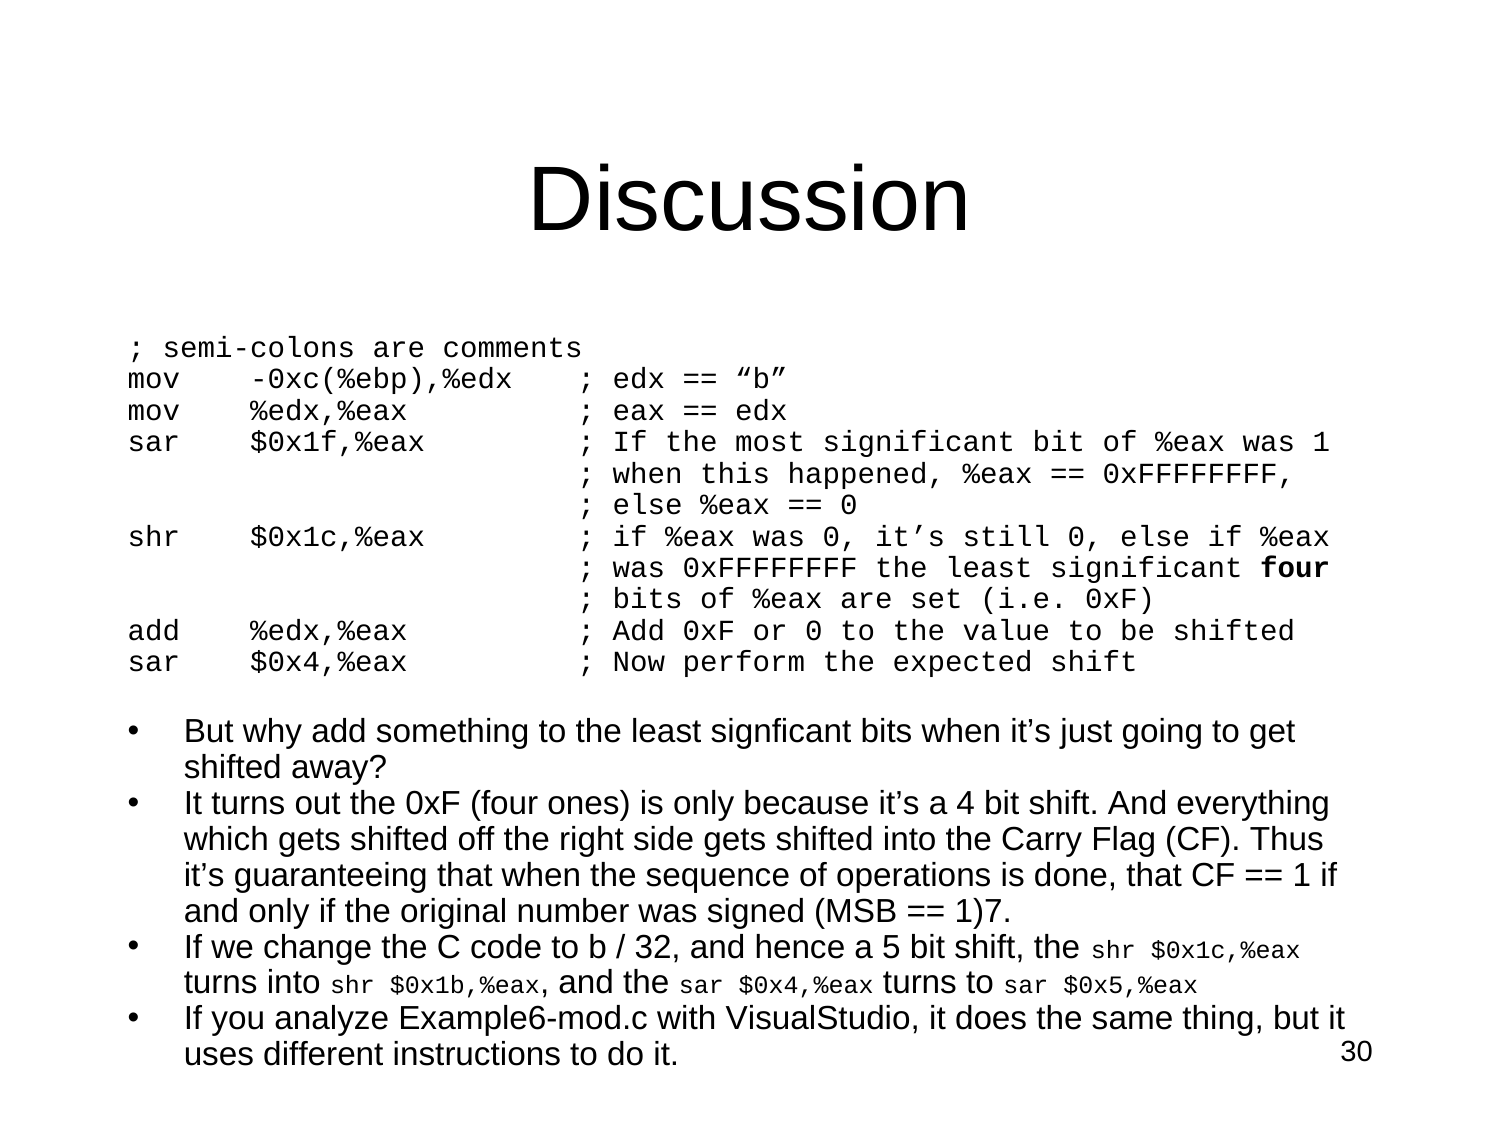

# Discussion
; semi-colons are comments
mov -0xc(%ebp),%edx	; edx == “b”
mov %edx,%eax		; eax == edx
sar $0x1f,%eax		; If the most significant bit of %eax was 1
				; when this happened, %eax == 0xFFFFFFFF,
				; else %eax == 0
shr $0x1c,%eax		; if %eax was 0, it’s still 0, else if %eax
				; was 0xFFFFFFFF the least significant four
				; bits of %eax are set (i.e. 0xF)
add %edx,%eax		; Add 0xF or 0 to the value to be shifted
sar $0x4,%eax		; Now perform the expected shift
But why add something to the least signficant bits when it’s just going to get shifted away?
It turns out the 0xF (four ones) is only because it’s a 4 bit shift. And everything which gets shifted off the right side gets shifted into the Carry Flag (CF). Thus it’s guaranteeing that when the sequence of operations is done, that CF == 1 if and only if the original number was signed (MSB == 1)7.
If we change the C code to b / 32, and hence a 5 bit shift, the shr $0x1c,%eax turns into shr $0x1b,%eax, and the sar $0x4,%eax turns to sar $0x5,%eax
If you analyze Example6-mod.c with VisualStudio, it does the same thing, but it uses different instructions to do it.